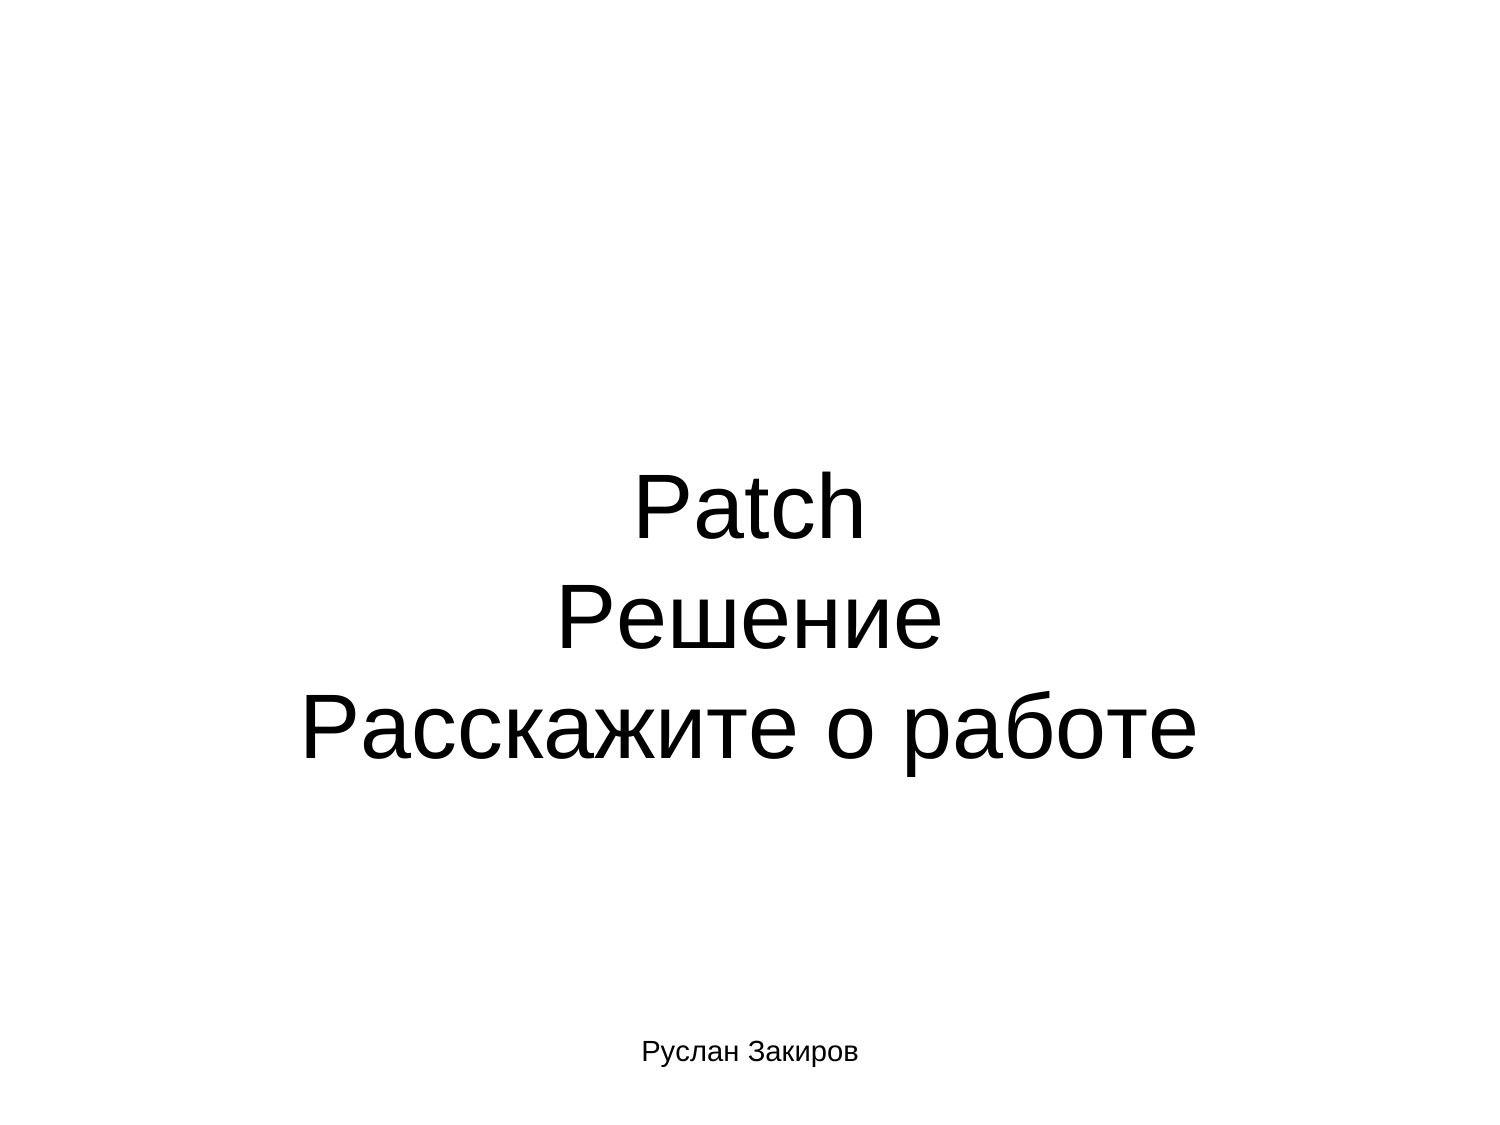

# Patch Решение Расскажите о работе
Руслан Закиров